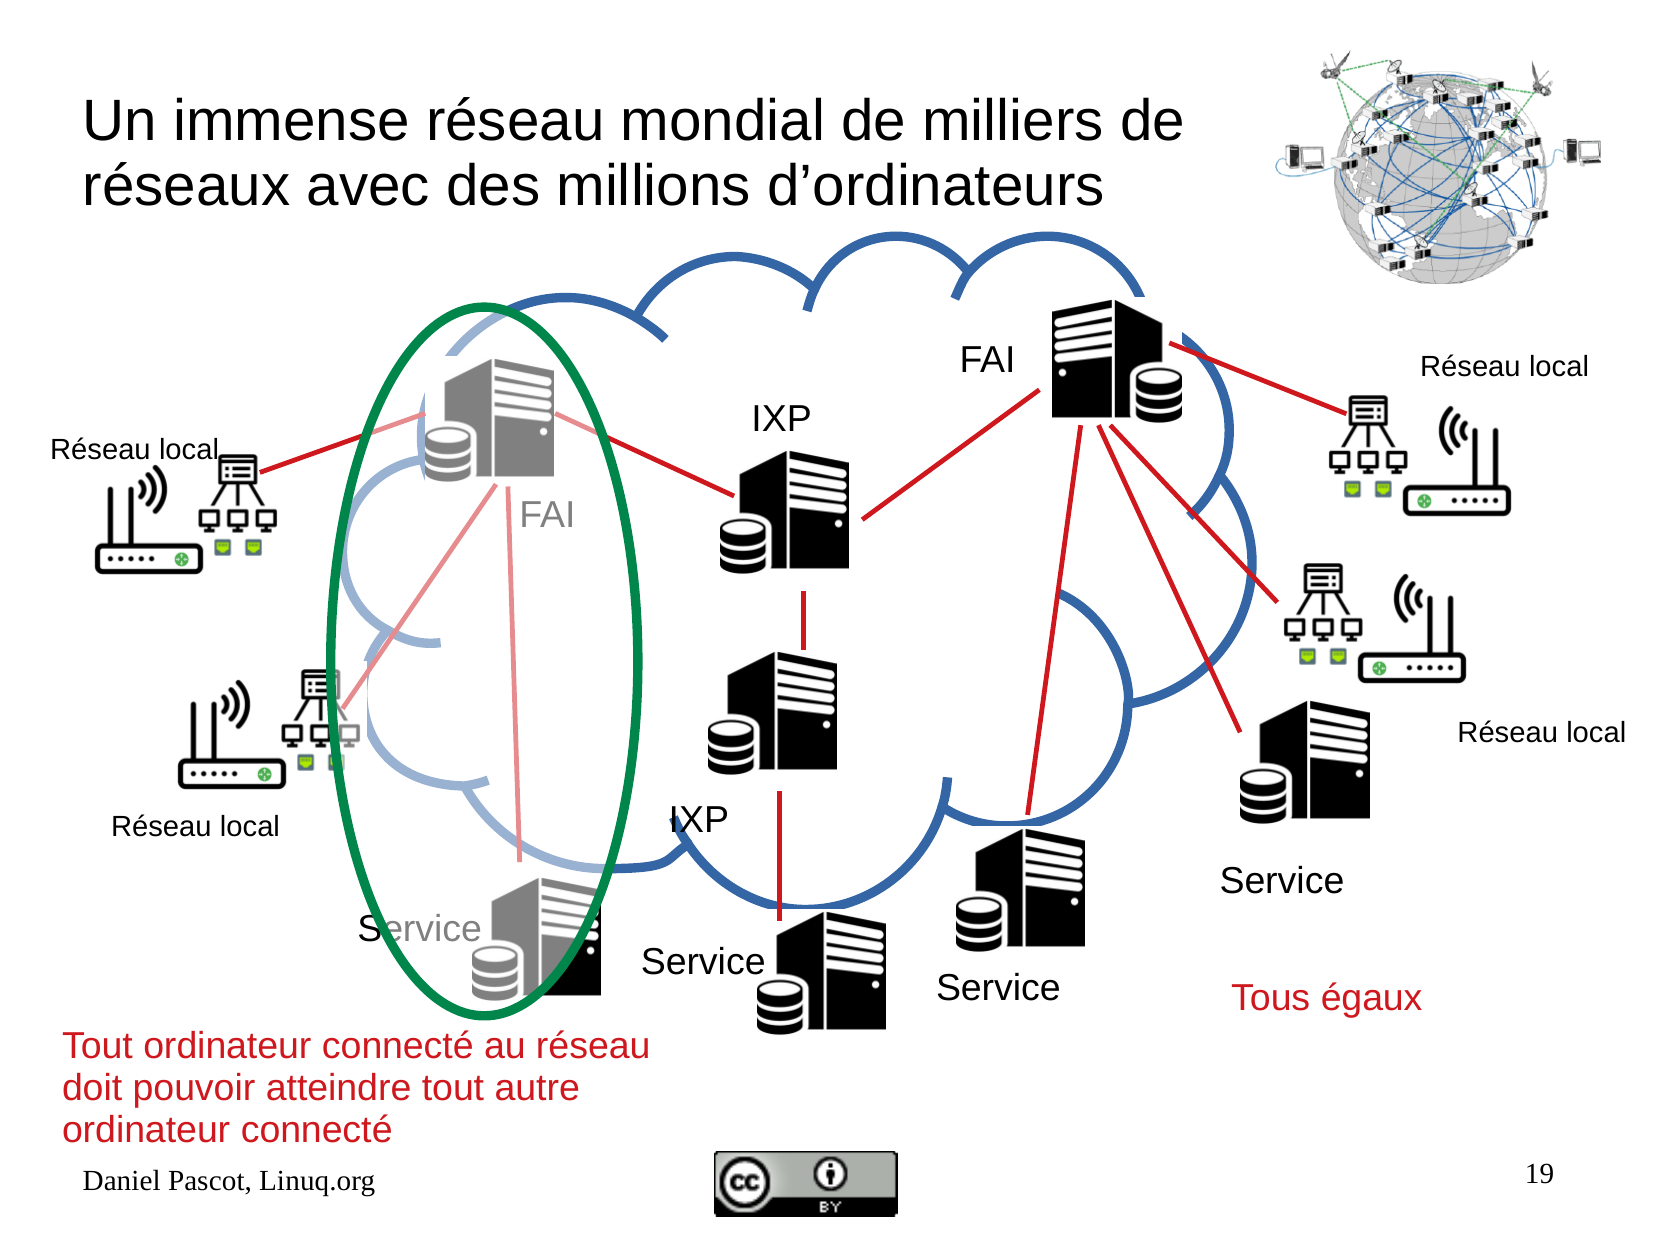

# Un immense réseau mondial de milliers de réseaux avec des millions d’ordinateurs
FAI
Réseau local
IXP
Réseau local
FAI
Réseau local
IXP
Réseau local
Service
Service
Service
Service
Tous égaux
Tout ordinateur connecté au réseau
doit pouvoir atteindre tout autre
ordinateur connecté
19
15-08- 2018